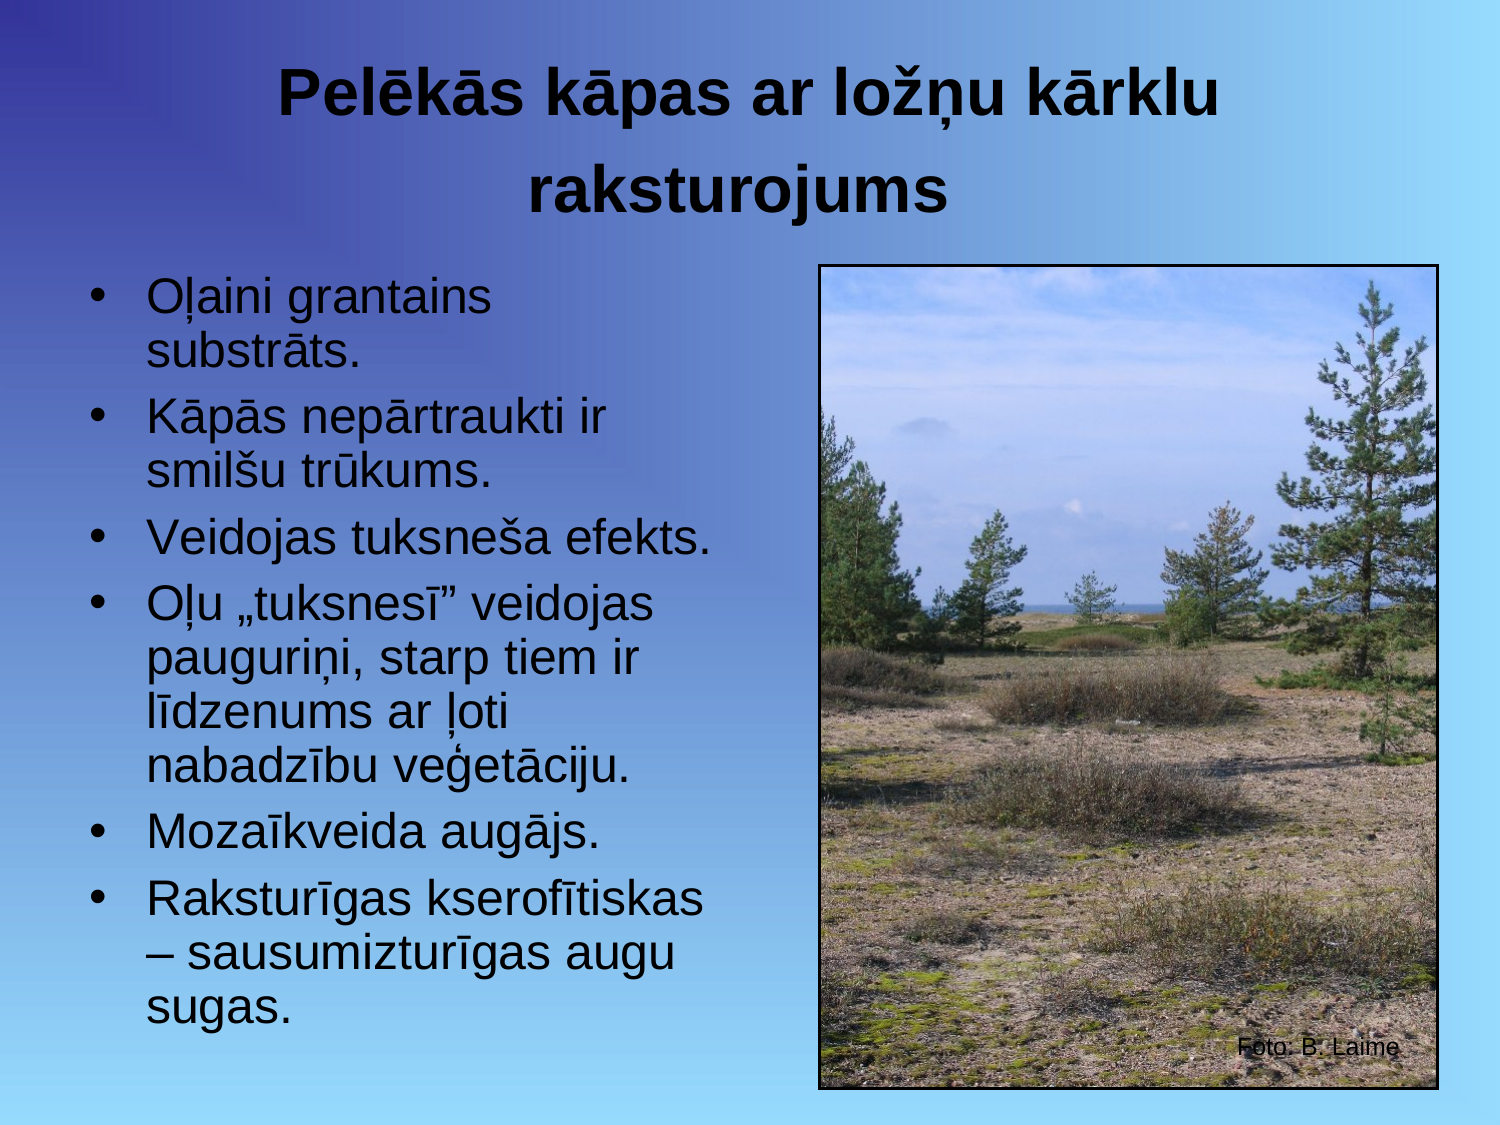

# Pelēkās kāpas ar ložņu kārklu raksturojums
Oļaini grantains substrāts.
Kāpās nepārtraukti ir smilšu trūkums.
Veidojas tuksneša efekts.
Oļu „tuksnesī” veidojas pauguriņi, starp tiem ir līdzenums ar ļoti nabadzību veģetāciju.
Mozaīkveida augājs.
Raksturīgas kserofītiskas – sausumizturīgas augu sugas.
Foto: B. Laime